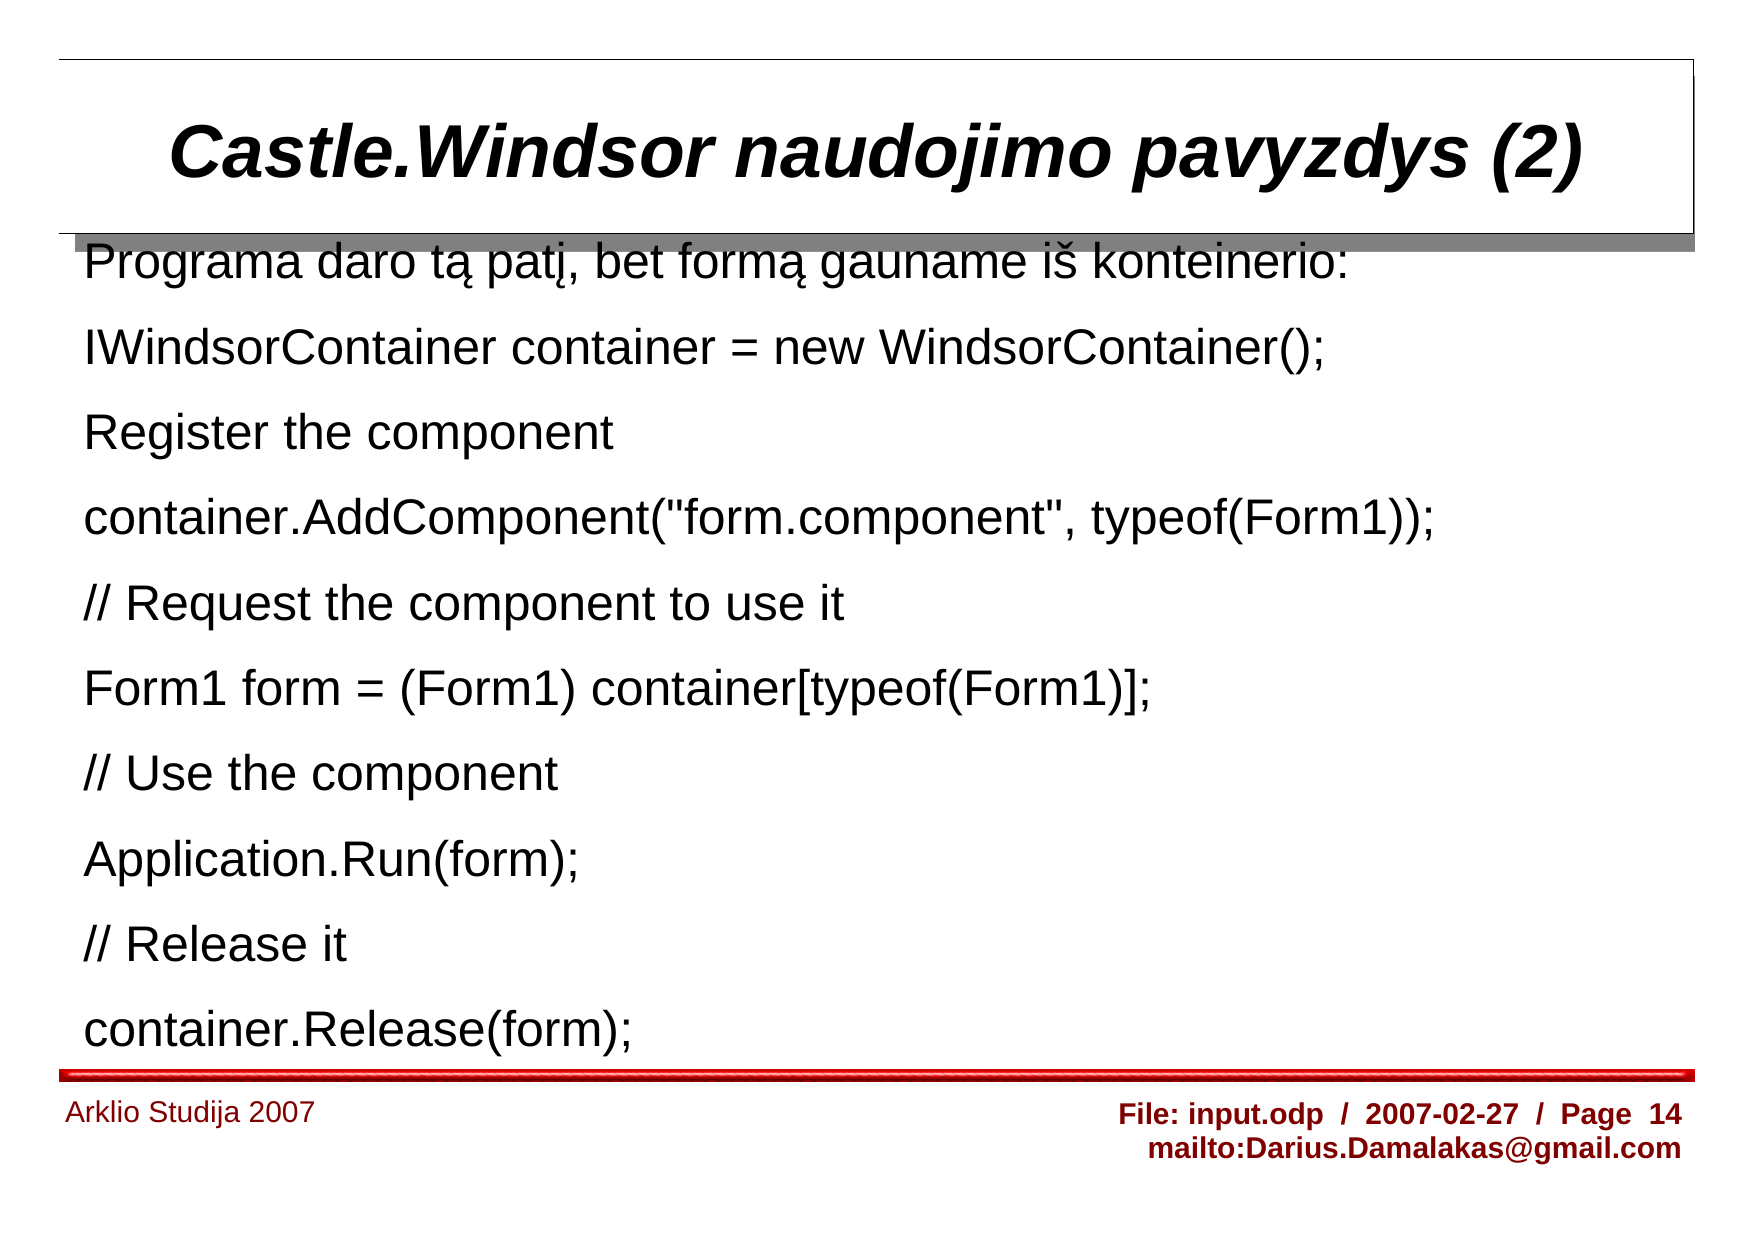

# Castle.Windsor naudojimo pavyzdys (2)
Programa daro tą patį, bet formą gauname iš konteinerio:
IWindsorContainer container = new WindsorContainer();
Register the component
container.AddComponent("form.component", typeof(Form1));
// Request the component to use it
Form1 form = (Form1) container[typeof(Form1)];
// Use the component
Application.Run(form);
// Release it
container.Release(form);